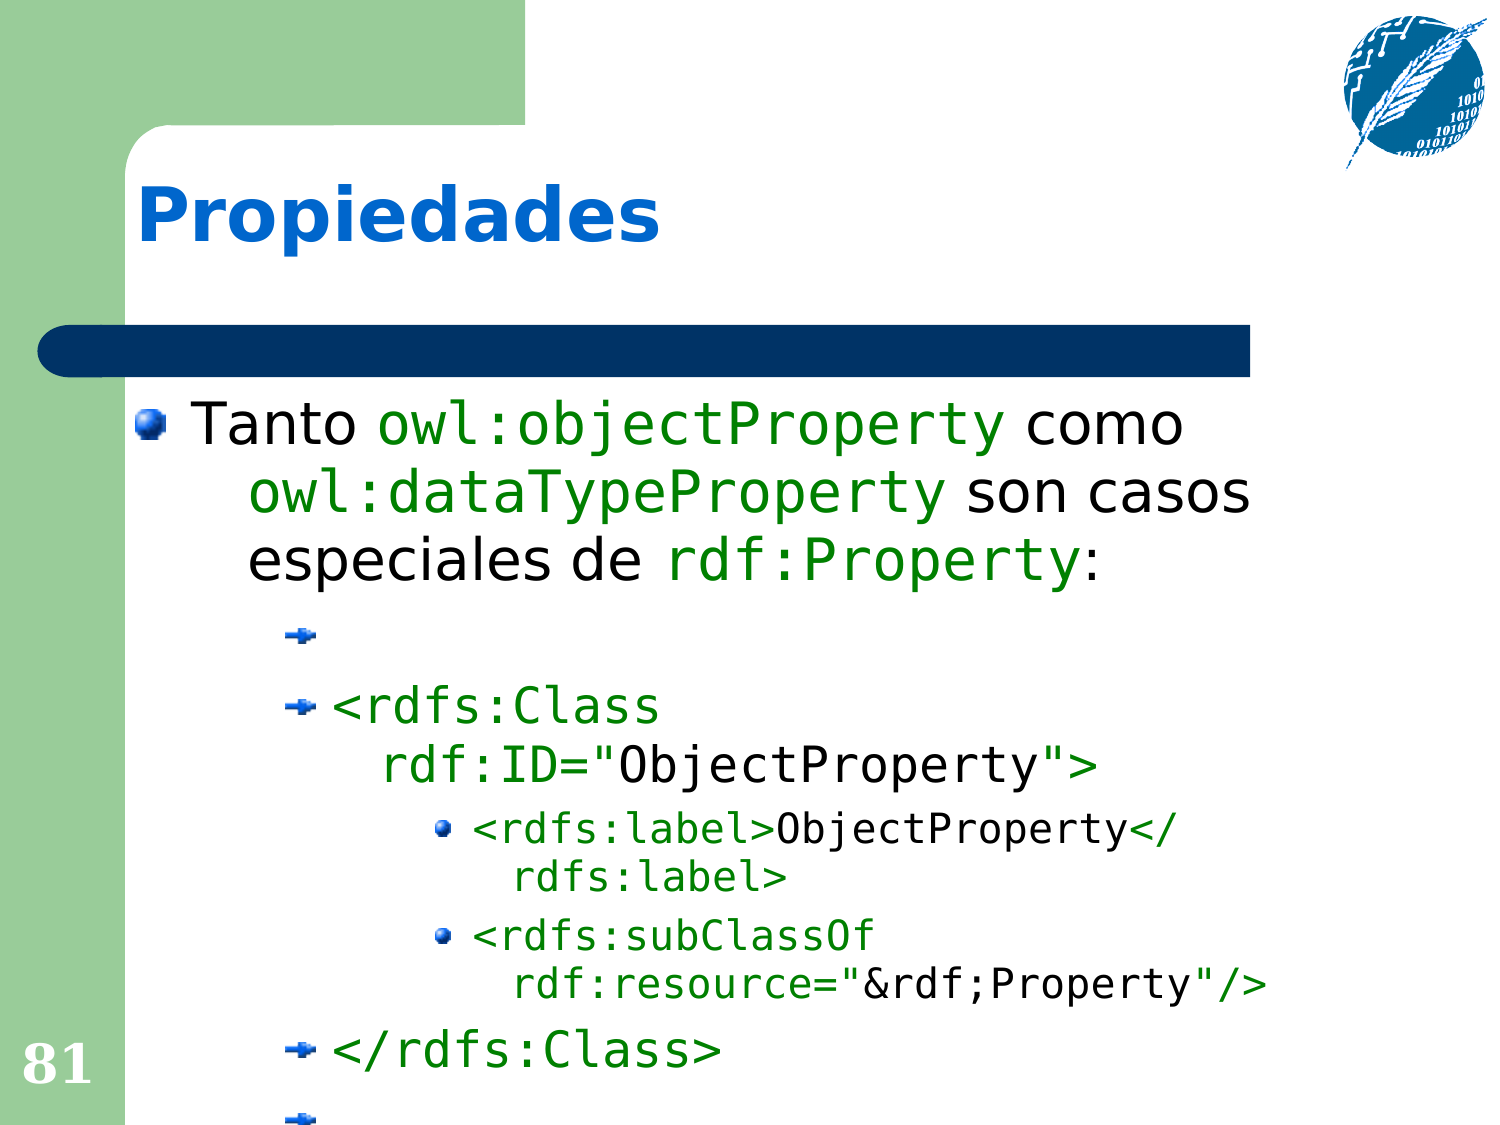

# Propiedades
Tanto owl:objectProperty como owl:dataTypeProperty son casos especiales de rdf:Property:
<rdfs:Class rdf:ID="ObjectProperty">
<rdfs:label>ObjectProperty</rdfs:label>
<rdfs:subClassOf rdf:resource="&rdf;Property"/>
</rdfs:Class>
81